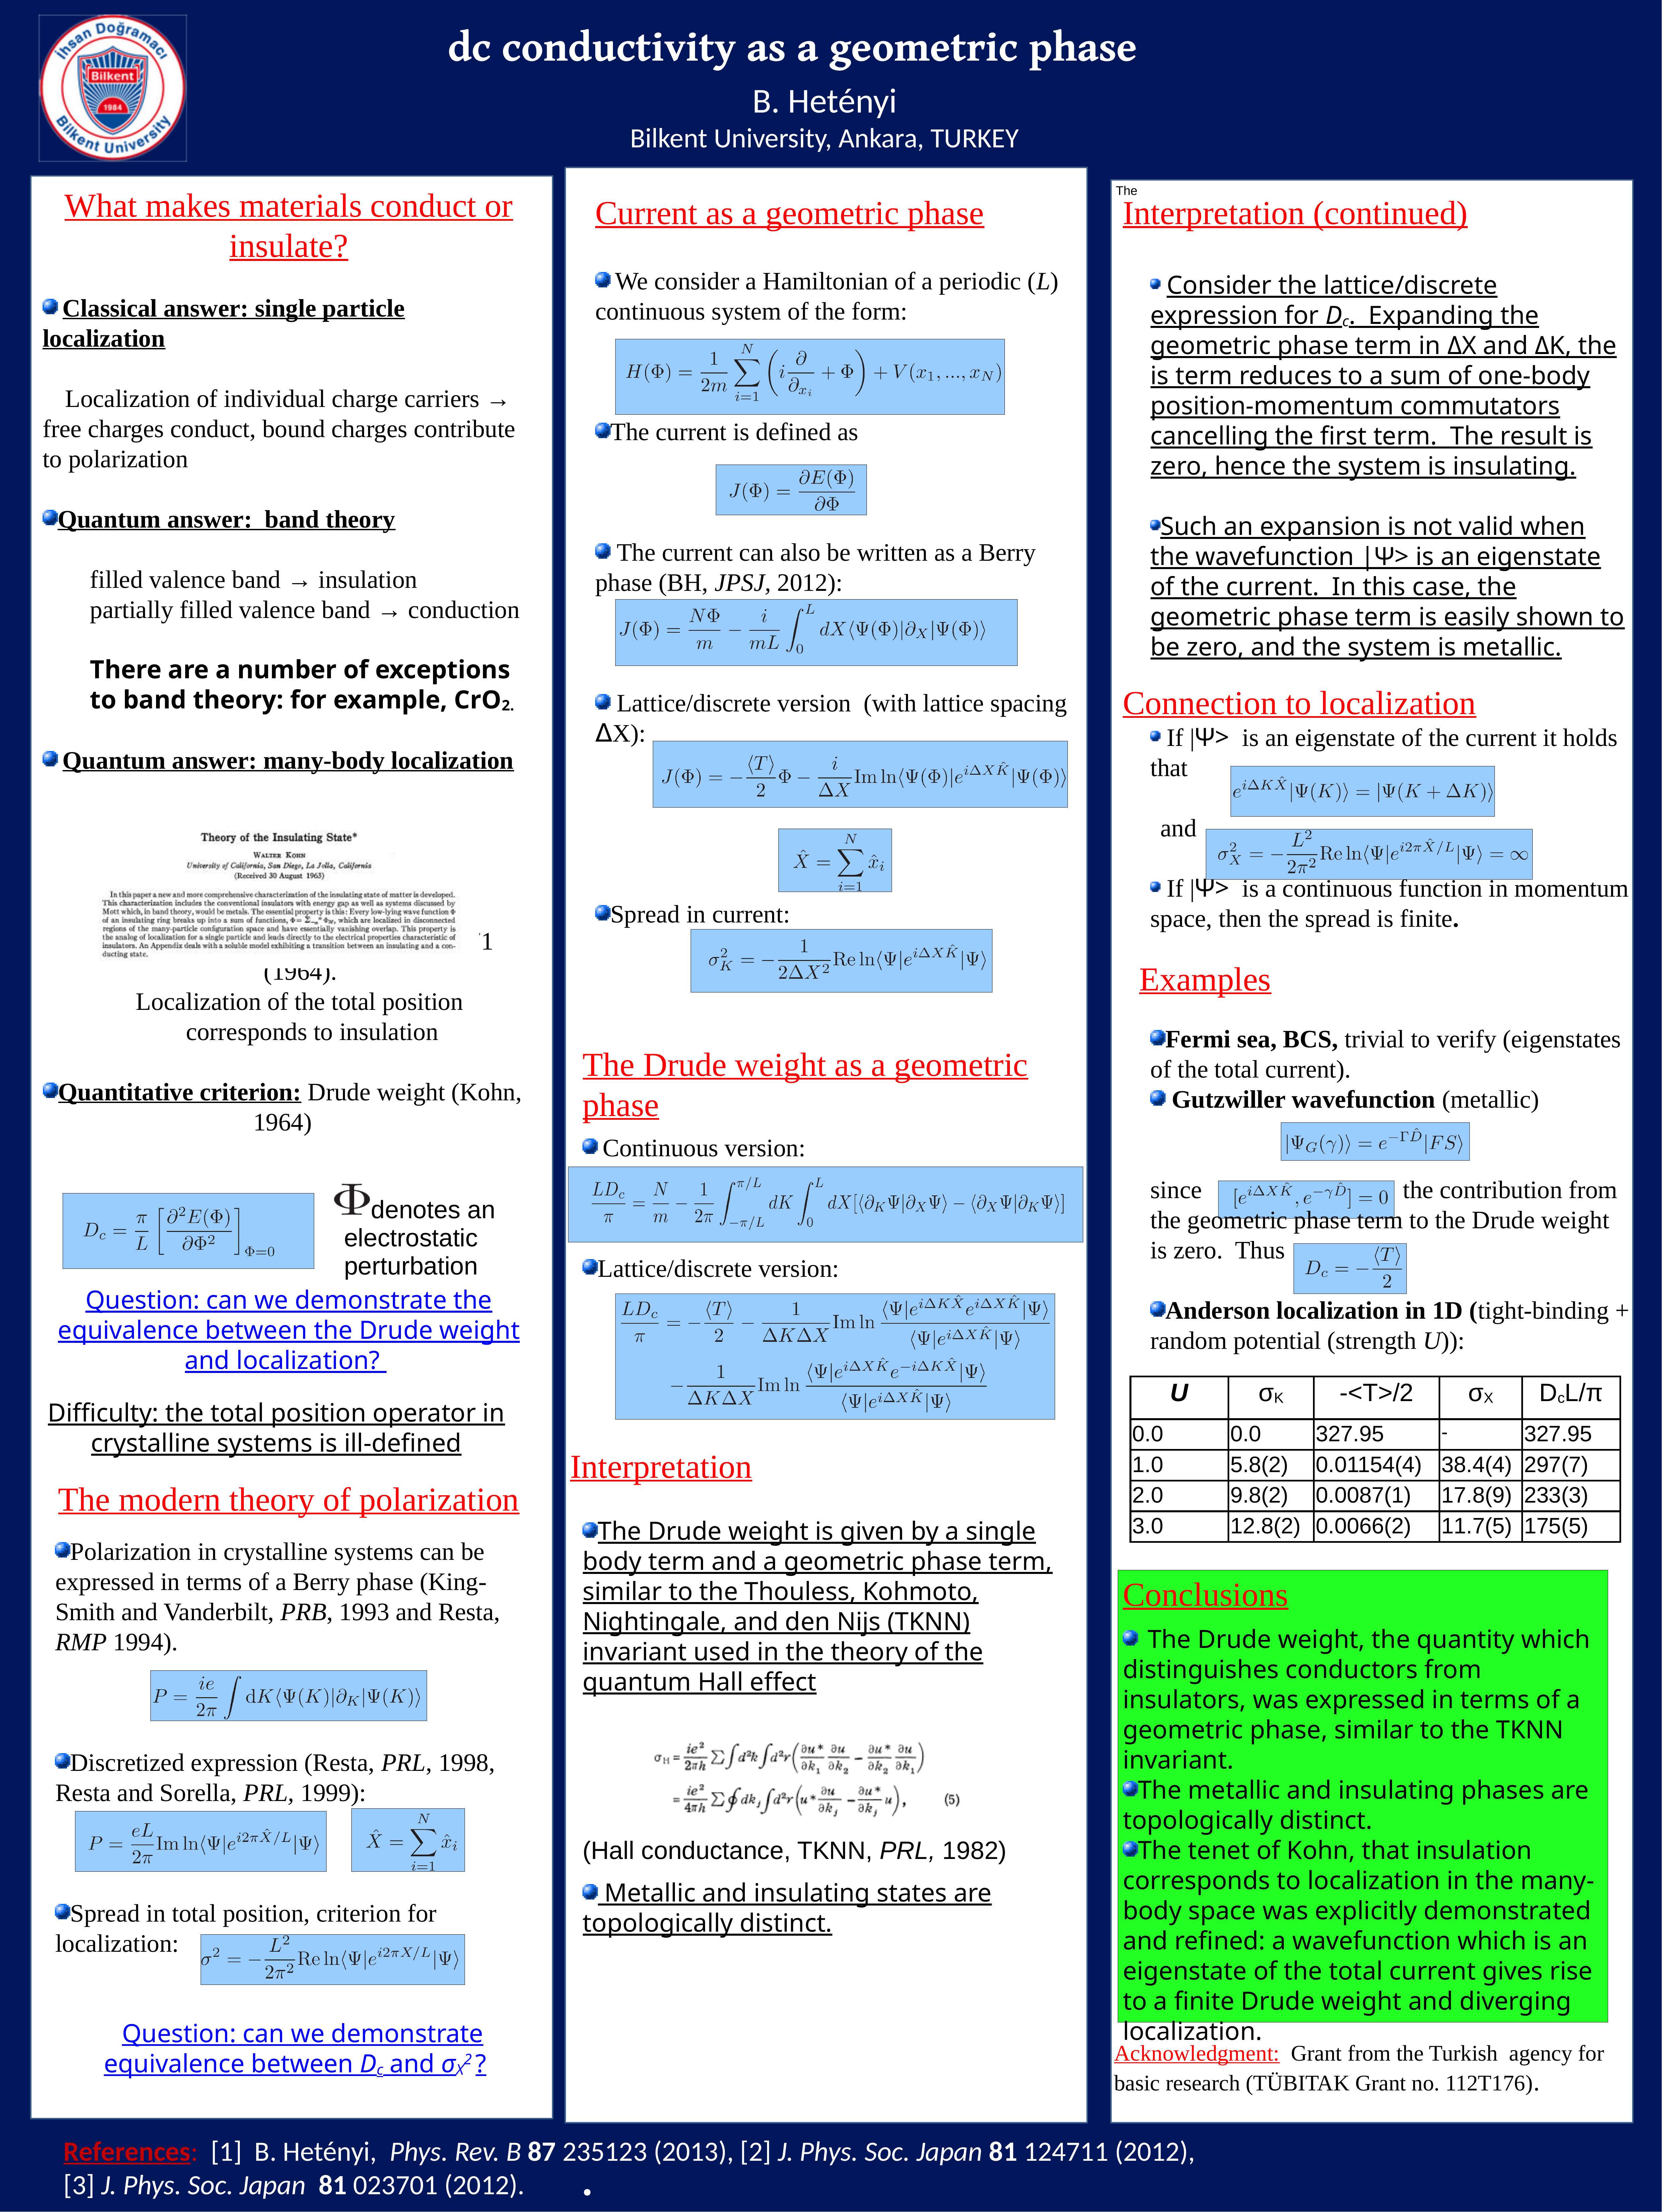

dc conductivity as a geometric phase
B. Hetényi
Bilkent University, Ankara, TURKEY
The
What makes materials conduct or insulate?
Current as a geometric phase
Interpretation (continued)
 We consider a Hamiltonian of a periodic (L) continuous system of the form:
The current is defined as
 The current can also be written as a Berry phase (BH, JPSJ, 2012):
 Lattice/discrete version (with lattice spacing ΔX):
Spread in current:
 Consider the lattice/discrete expression for Dc. Expanding the geometric phase term in ΔX and ΔK, the is term reduces to a sum of one-body position-momentum commutators cancelling the first term. The result is zero, hence the system is insulating.
Such an expansion is not valid when the wavefunction |Ψ> is an eigenstate of the current. In this case, the geometric phase term is easily shown to be zero, and the system is metallic.
 If |Ψ> is an eigenstate of the current it holds that
and
 If |Ψ> is a continuous function in momentum space, then the spread is finite.
Fermi sea, BCS, trivial to verify (eigenstates of the total current).
 Gutzwiller wavefunction (metallic) since the contribution from the geometric phase term to the Drude weight is zero. Thus
Anderson localization in 1D (tight-binding + random potential (strength U)):
 Classical answer: single particle localization
 Localization of individual charge carriers → free charges conduct, bound charges contribute to polarization
Quantum answer: band theory
filled valence band → insulation
partially filled valence band → conduction
There are a number of exceptions to band theory: for example, CrO2.
 Quantum answer: many-body localization
 W. Kohn, Phys. Rev. A133 A171 (1964).
Localization of the total position corresponds to insulation
Quantitative criterion: Drude weight (Kohn, 1964)
Connection to localization
Examples
The Drude weight as a geometric phase
 Continuous version:
Lattice/discrete version:
Φ denotes an
electrostatic
perturbation
Question: can we demonstrate the equivalence between the Drude weight and localization?
| U | σK | -<T>/2 | σX | DcL/π |
| --- | --- | --- | --- | --- |
| 0.0 | 0.0 | 327.95 | - | 327.95 |
| 1.0 | 5.8(2) | 0.01154(4) | 38.4(4) | 297(7) |
| 2.0 | 9.8(2) | 0.0087(1) | 17.8(9) | 233(3) |
| 3.0 | 12.8(2) | 0.0066(2) | 11.7(5) | 175(5) |
Difficulty: the total position operator in crystalline systems is ill-defined
Interpretation
The modern theory of polarization
The Drude weight is given by a single body term and a geometric phase term, similar to the Thouless, Kohmoto, Nightingale, and den Nijs (TKNN) invariant used in the theory of the quantum Hall effect
 Metallic and insulating states are topologically distinct.
Polarization in crystalline systems can be expressed in terms of a Berry phase (King-Smith and Vanderbilt, PRB, 1993 and Resta, RMP 1994).
Discretized expression (Resta, PRL, 1998, Resta and Sorella, PRL, 1999):
Spread in total position, criterion for localization:
Question: can we demonstrate equivalence between Dc and σX2 ?
Conclusions
 The Drude weight, the quantity which distinguishes conductors from insulators, was expressed in terms of a geometric phase, similar to the TKNN invariant.
The metallic and insulating phases are topologically distinct.
The tenet of Kohn, that insulation corresponds to localization in the many-body space was explicitly demonstrated and refined: a wavefunction which is an eigenstate of the total current gives rise to a finite Drude weight and diverging localization.
(Hall conductance, TKNN, PRL, 1982)
Acknowledgment: Grant from the Turkish agency for basic research (TÜBITAK Grant no. 112T176).
References: [1] B. Hetényi, Phys. Rev. B 87 235123 (2013), [2] J. Phys. Soc. Japan 81 124711 (2012),
[3] J. Phys. Soc. Japan 81 023701 (2012).